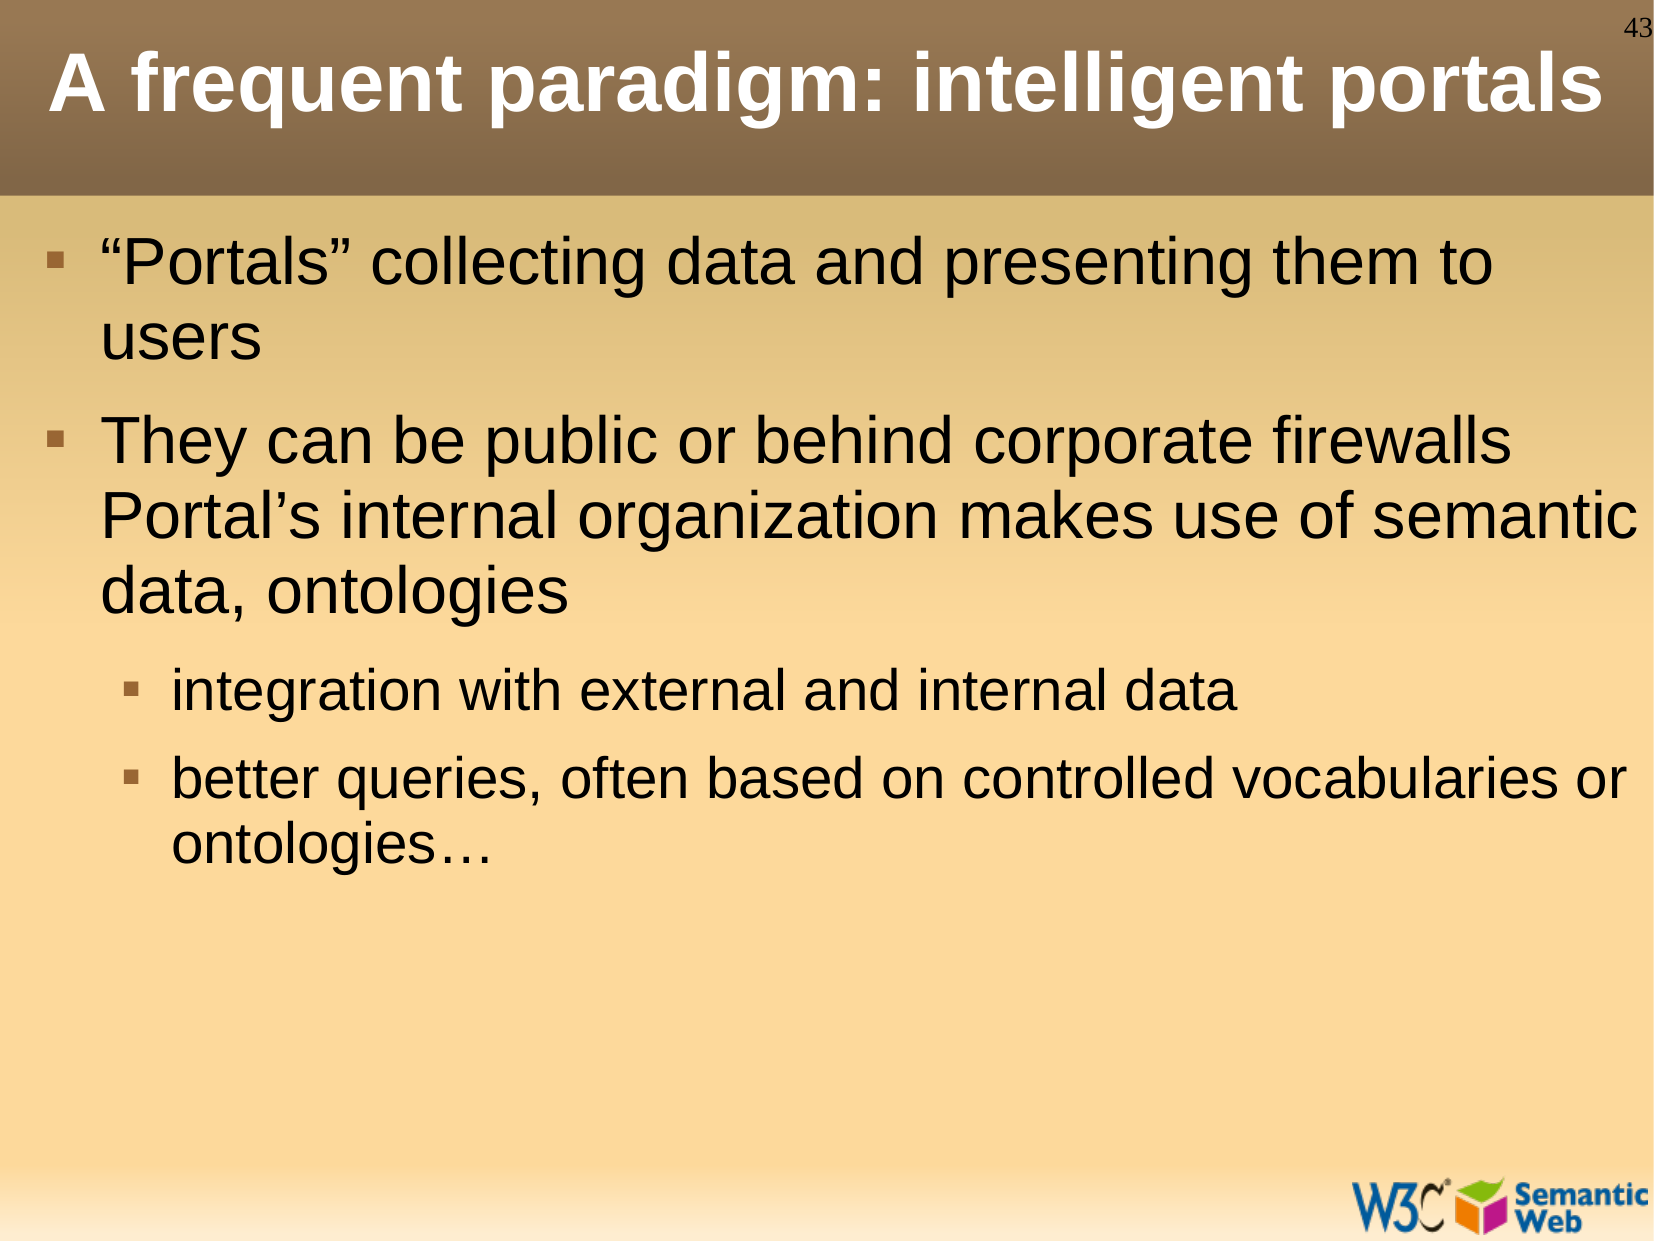

43
# A frequent paradigm: intelligent portals
“Portals” collecting data and presenting them to users
They can be public or behind corporate firewalls Portal’s internal organization makes use of semantic data, ontologies
integration with external and internal data
better queries, often based on controlled vocabularies or ontologies…